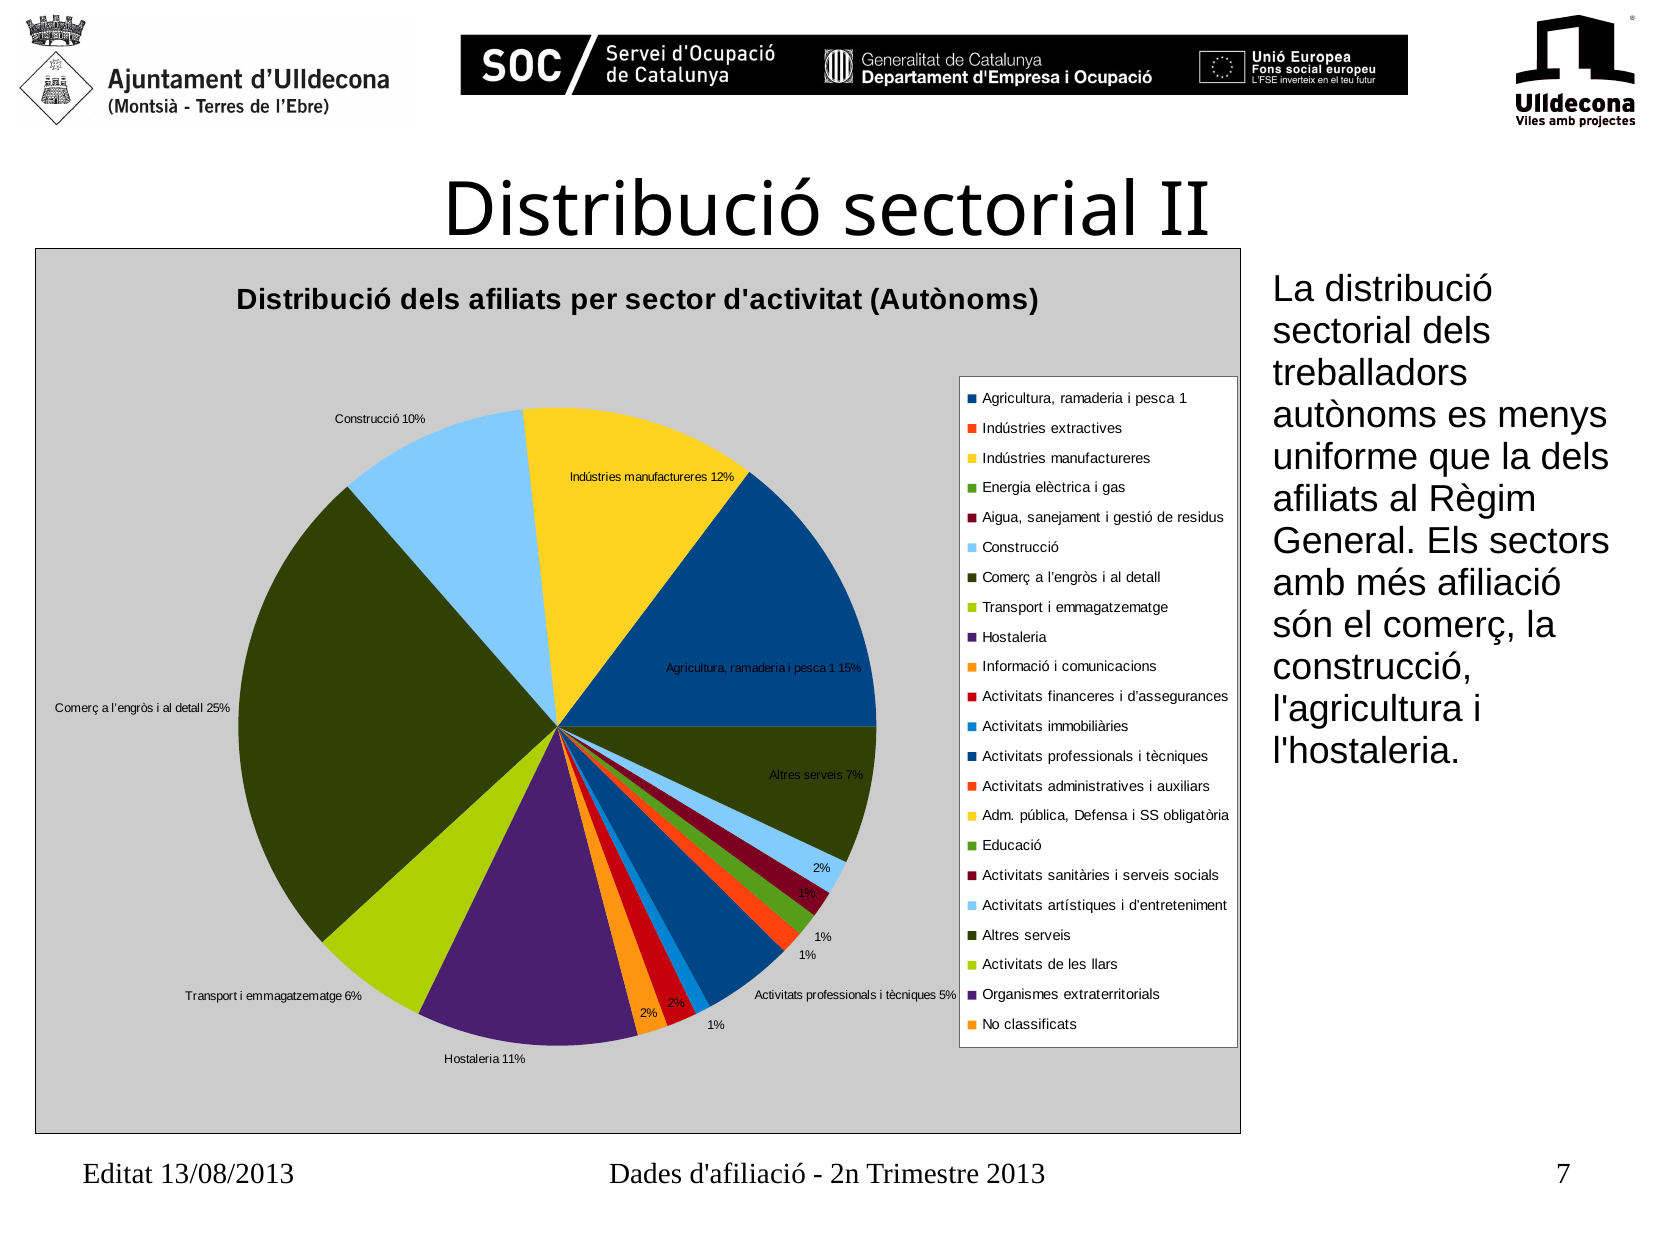

# Distribució sectorial II
### Chart: Distribució dels afiliats per sector d'activitat (Autònoms)
| Category | Fila 23 |
|---|---|
| Agricultura, ramaderia i pesca 1 | 76.0 |
| Indústries extractives | None |
| Indústries manufactureres | 62.0 |
| Energia elèctrica i gas | None |
| Aigua, sanejament i gestió de residus | None |
| Construcció | 50.0 |
| Comerç a l’engròs i al detall | 131.0 |
| Transport i emmagatzematge | 31.0 |
| Hostaleria | 58.0 |
| Informació i comunicacions | 8.0 |
| Activitats financeres i d’assegurances | 8.0 |
| Activitats immobiliàries | 4.0 |
| Activitats professionals i tècniques | 24.0 |
| Activitats administratives i auxiliars | 6.0 |
| Adm. pública, Defensa i SS obligatòria | None |
| Educació | 6.0 |
| Activitats sanitàries i serveis socials | 7.0 |
| Activitats artístiques i d’entreteniment | 9.0 |
| Altres serveis | 36.0 |
| Activitats de les llars | None |
| Organismes extraterritorials | None |
| No classificats | None |La distribució sectorial dels treballadors autònoms es menys uniforme que la dels afiliats al Règim General. Els sectors amb més afiliació són el comerç, la construcció, l'agricultura i l'hostaleria.
Editat 13/08/2013
Dades d'afiliació - 2n Trimestre 2013
7